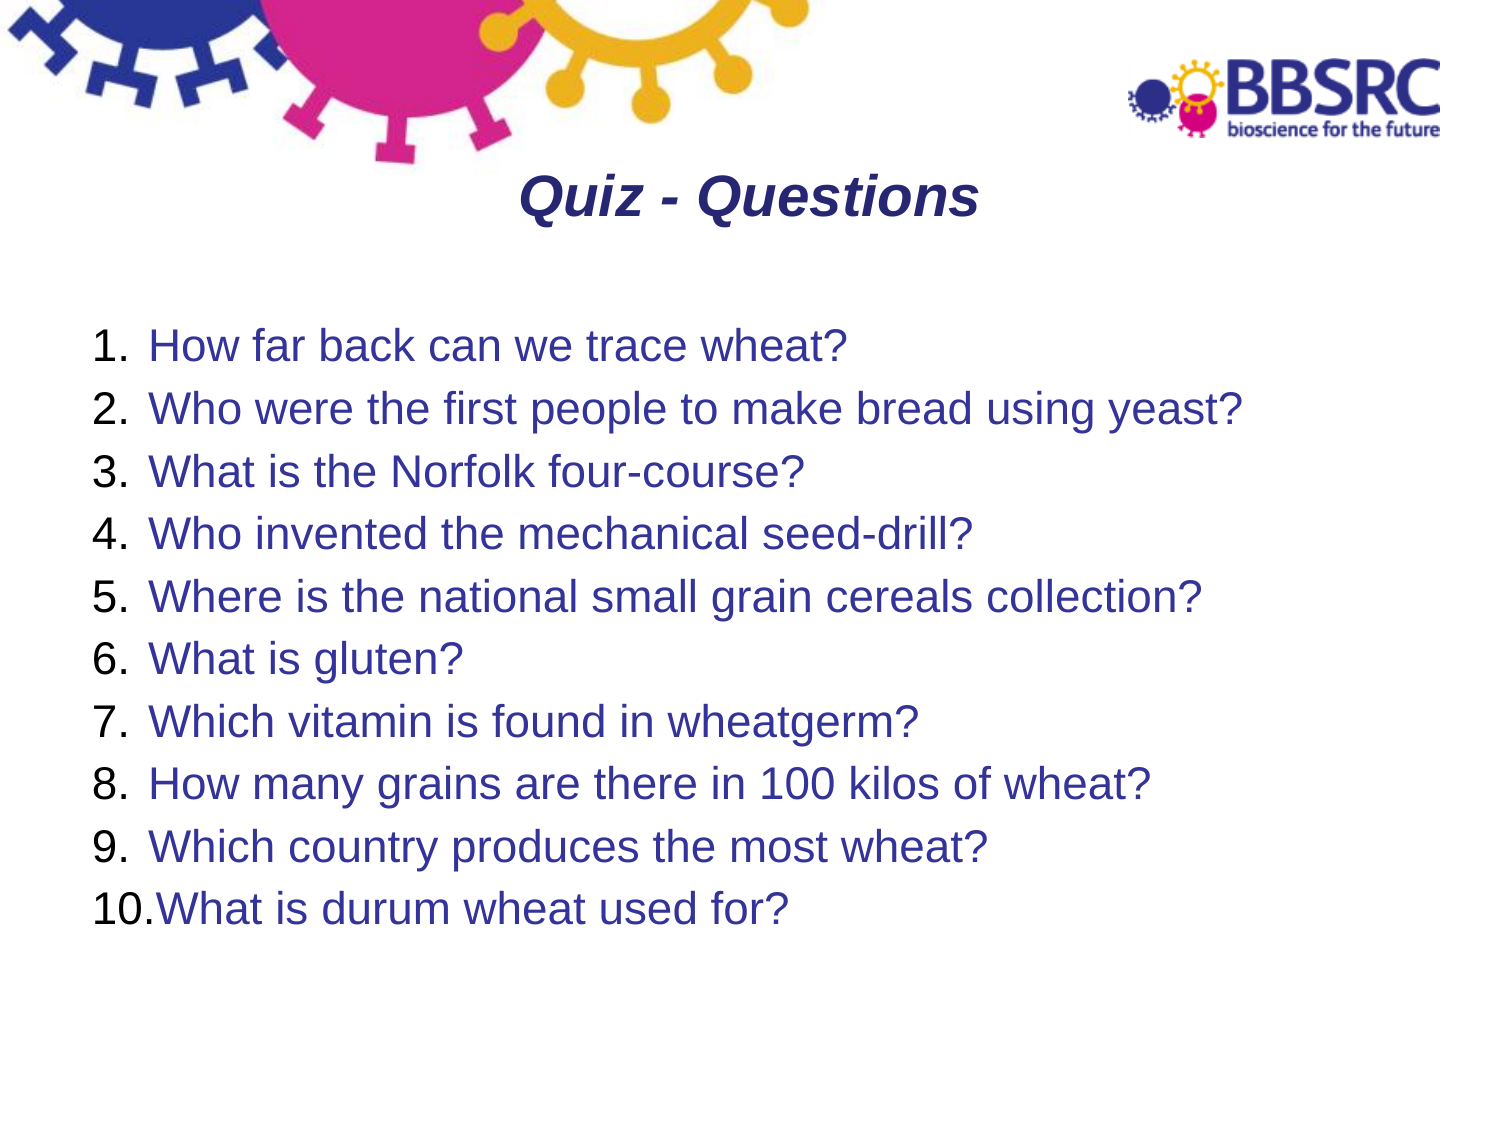

Quiz - Questions
# How far back can we trace wheat?
Who were the first people to make bread using yeast?
What is the Norfolk four-course?
Who invented the mechanical seed-drill?
Where is the national small grain cereals collection?
What is gluten?
Which vitamin is found in wheatgerm?
How many grains are there in 100 kilos of wheat?
Which country produces the most wheat?
What is durum wheat used for?